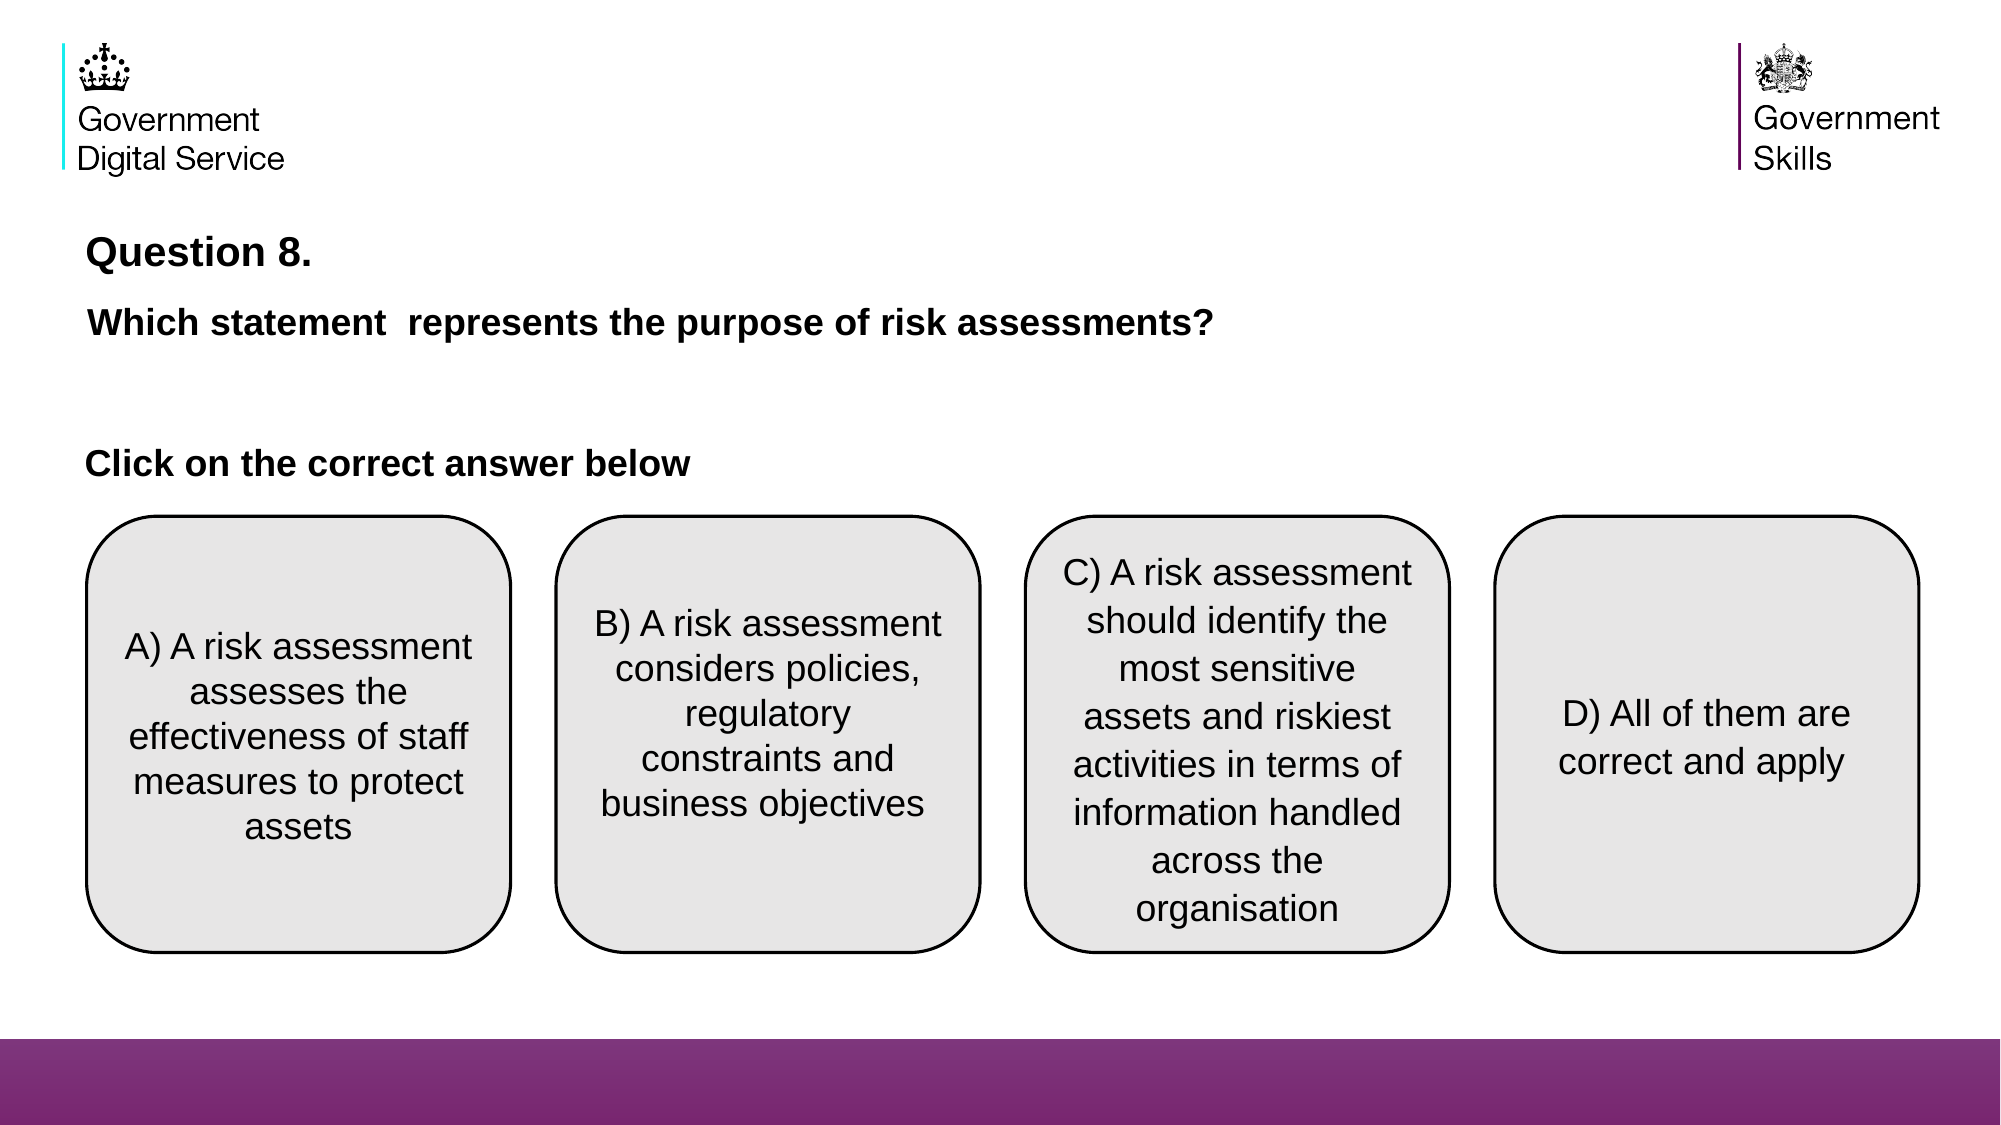

# Question 8.
Which statement represents the purpose of risk assessments?
Click on the correct answer below
A) A risk assessment assesses the effectiveness of staff measures to protect assets
B) A risk assessment considers policies, regulatory constraints and business objectives
C) A risk assessment should identify the most sensitive assets and riskiest activities in terms of information handled across the organisation
D) All of them are correct and apply